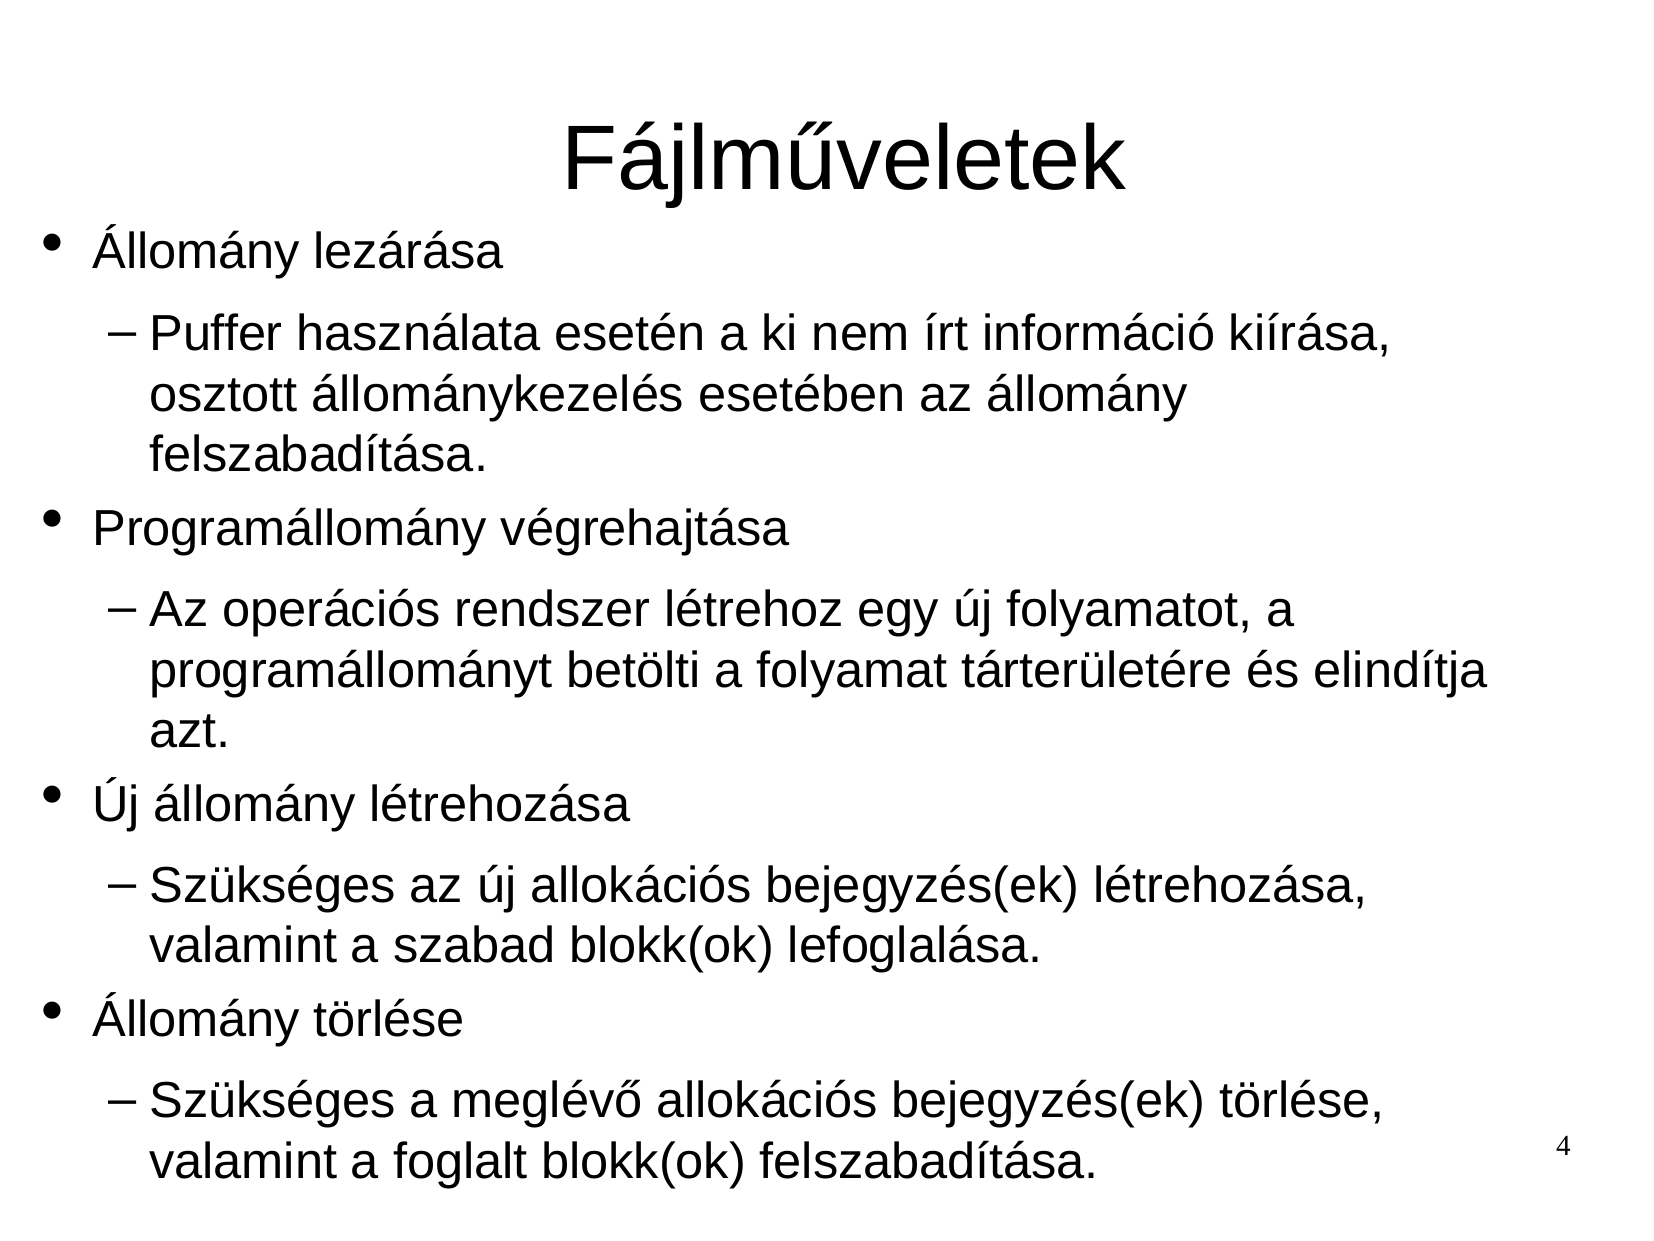

# Fájlműveletek
Állomány lezárása
Puffer használata esetén a ki nem írt információ kiírása, osztott állománykezelés esetében az állomány felszabadítása.
Programállomány végrehajtása
Az operációs rendszer létrehoz egy új folyamatot, a programállományt betölti a folyamat tárterületére és elindítja azt.
Új állomány létrehozása
Szükséges az új allokációs bejegyzés(ek) létrehozása, valamint a szabad blokk(ok) lefoglalása.
Állomány törlése
Szükséges a meglévő allokációs bejegyzés(ek) törlése, valamint a foglalt blokk(ok) felszabadítása.
4